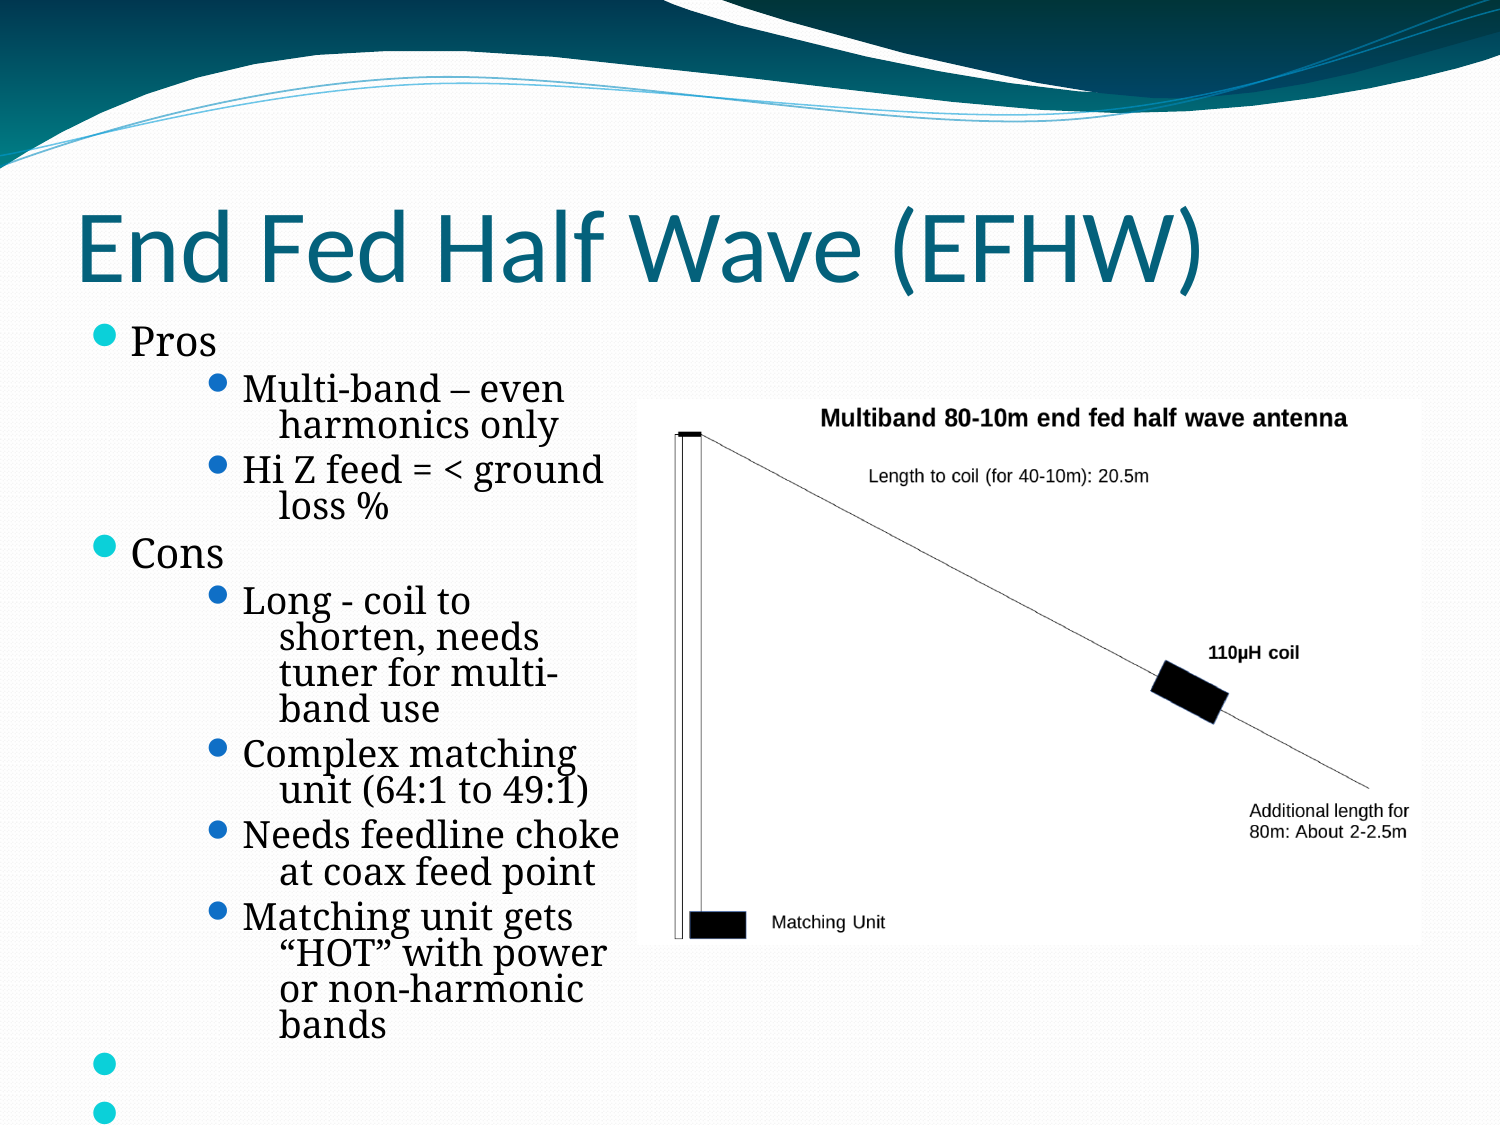

# End Fed Half Wave (EFHW)
Pros
Multi-band – even harmonics only
Hi Z feed = < ground loss %
Cons
Long - coil to shorten, needs tuner for multi-band use
Complex matching unit (64:1 to 49:1)
Needs feedline choke at coax feed point
Matching unit gets “HOT” with power or non-harmonic bands